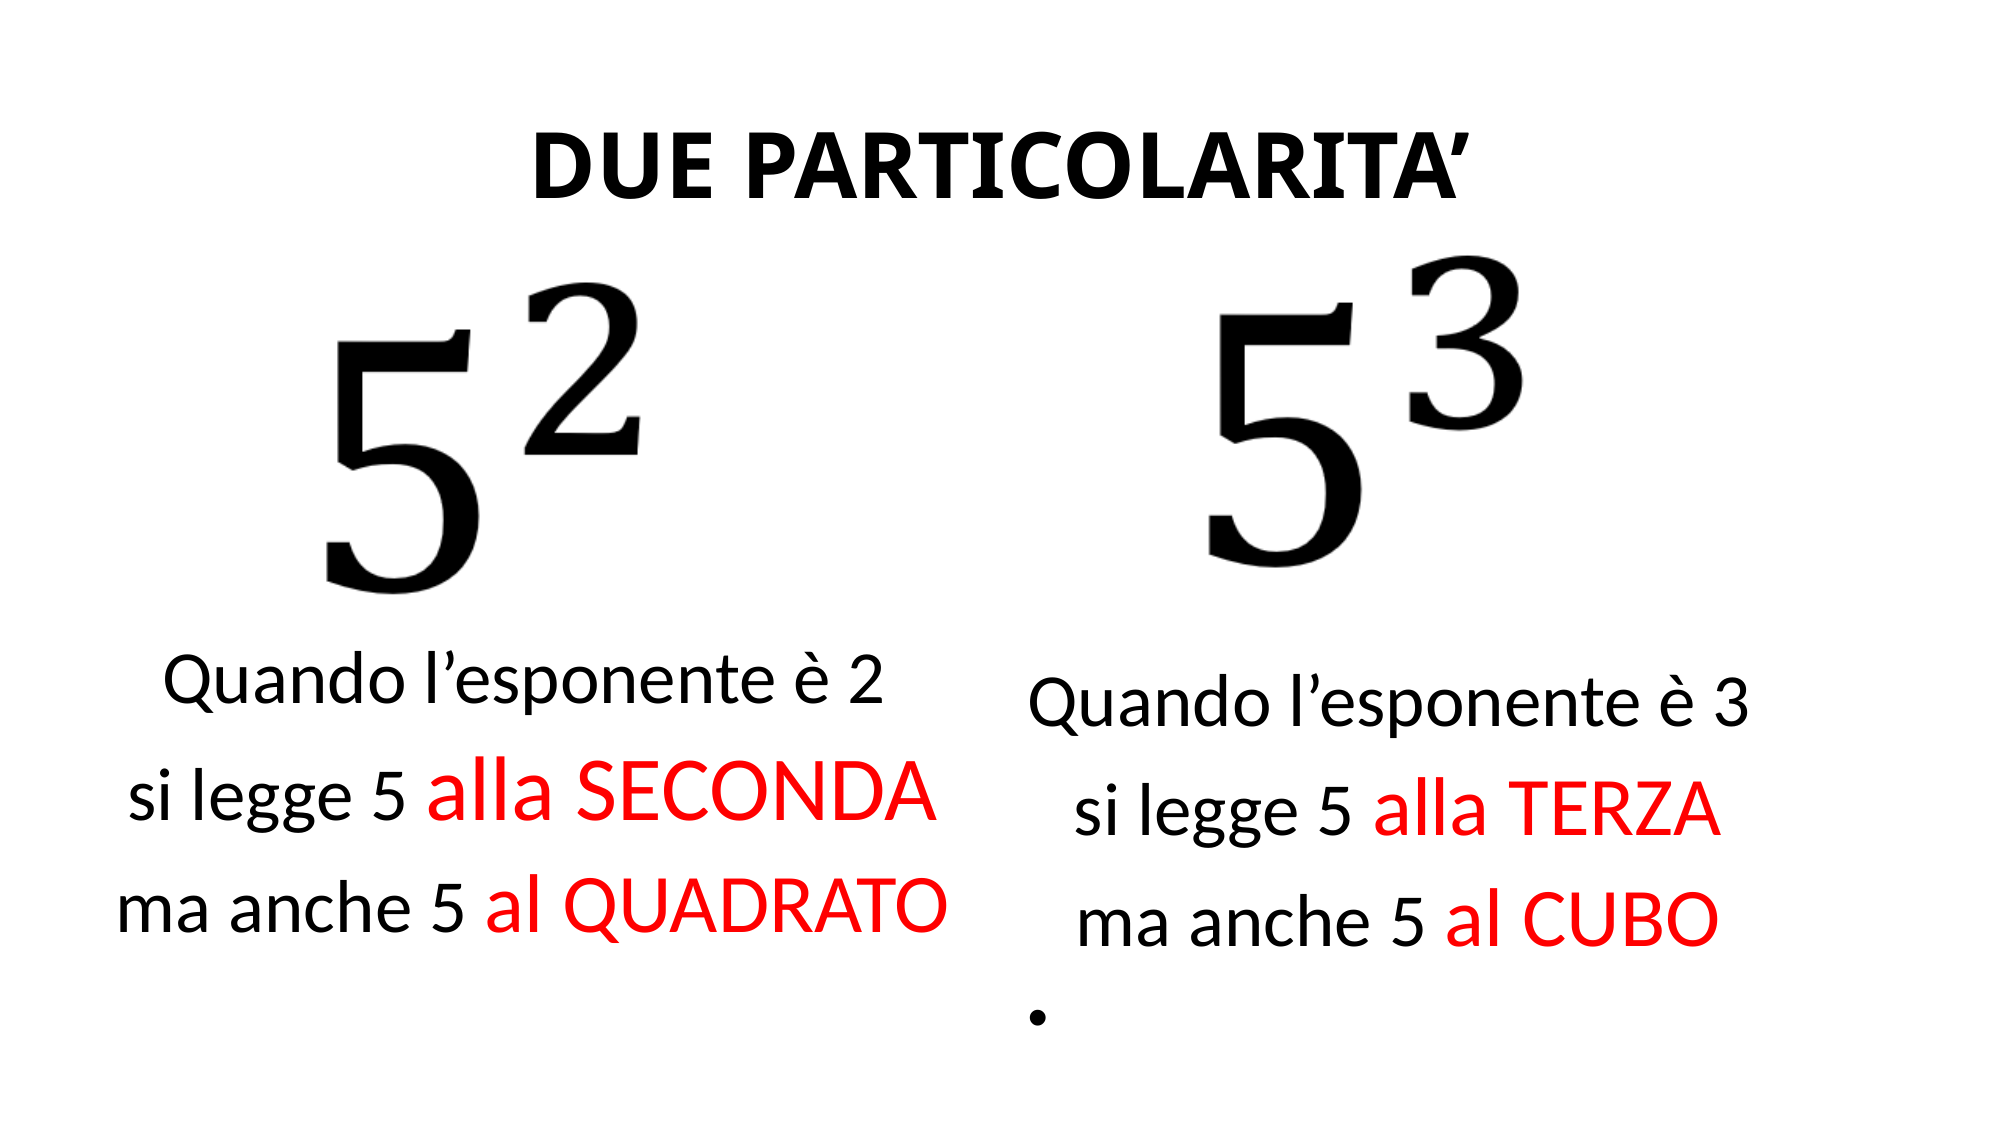

# DUE PARTICOLARITA’
Quando l’esponente è 2
si legge 5 alla SECONDA
ma anche 5 al QUADRATO
Quando l’esponente è 3
si legge 5 alla TERZA
ma anche 5 al CUBO